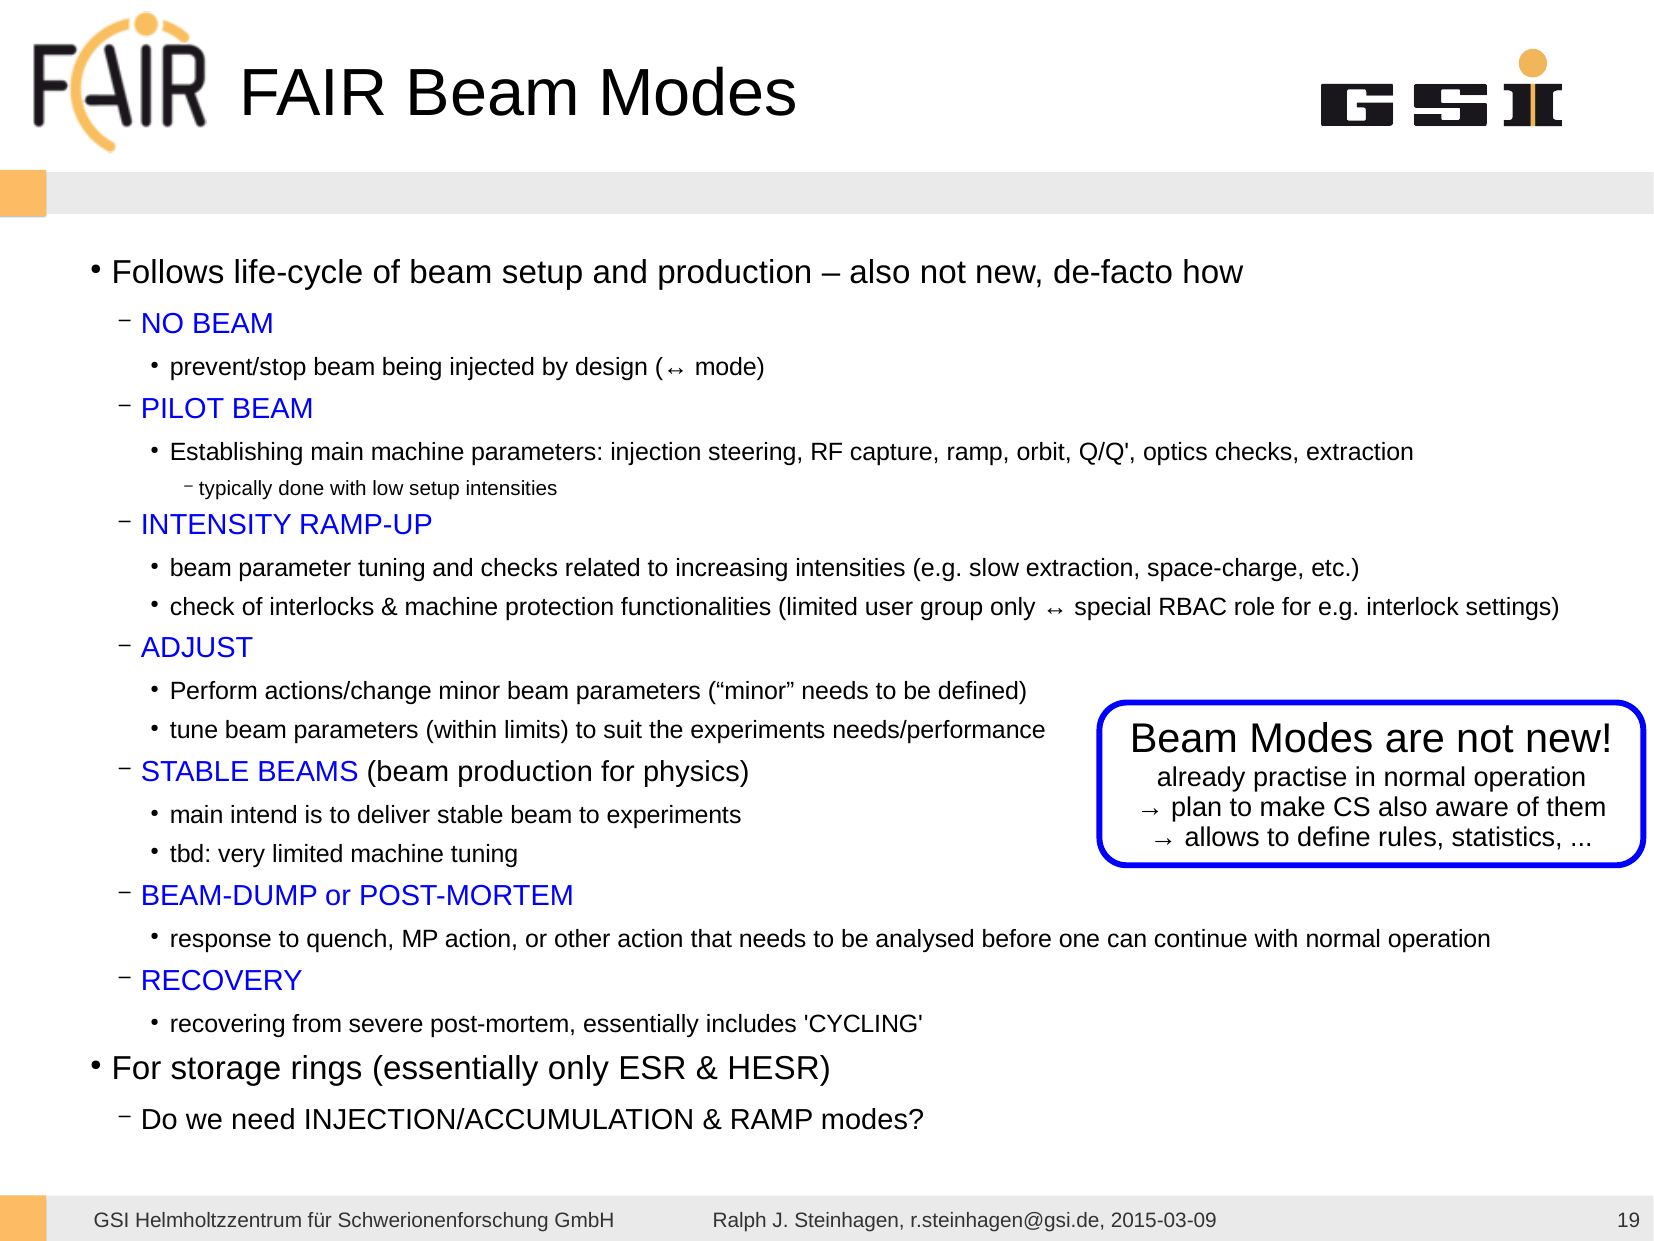

FAIR Beam Modes
# Follows life-cycle of beam setup and production – also not new, de-facto how
NO BEAM
prevent/stop beam being injected by design (↔ mode)
PILOT BEAM
Establishing main machine parameters: injection steering, RF capture, ramp, orbit, Q/Q', optics checks, extraction
typically done with low setup intensities
INTENSITY RAMP-UP
beam parameter tuning and checks related to increasing intensities (e.g. slow extraction, space-charge, etc.)
check of interlocks & machine protection functionalities (limited user group only ↔ special RBAC role for e.g. interlock settings)
ADJUST
Perform actions/change minor beam parameters (“minor” needs to be defined)
tune beam parameters (within limits) to suit the experiments needs/performance
STABLE BEAMS (beam production for physics)
main intend is to deliver stable beam to experiments
tbd: very limited machine tuning
BEAM-DUMP or POST-MORTEM
response to quench, MP action, or other action that needs to be analysed before one can continue with normal operation
RECOVERY
recovering from severe post-mortem, essentially includes 'CYCLING'
For storage rings (essentially only ESR & HESR)
Do we need INJECTION/ACCUMULATION & RAMP modes?
Beam Modes are not new!
already practise in normal operation
→ plan to make CS also aware of them
→ allows to define rules, statistics, ...